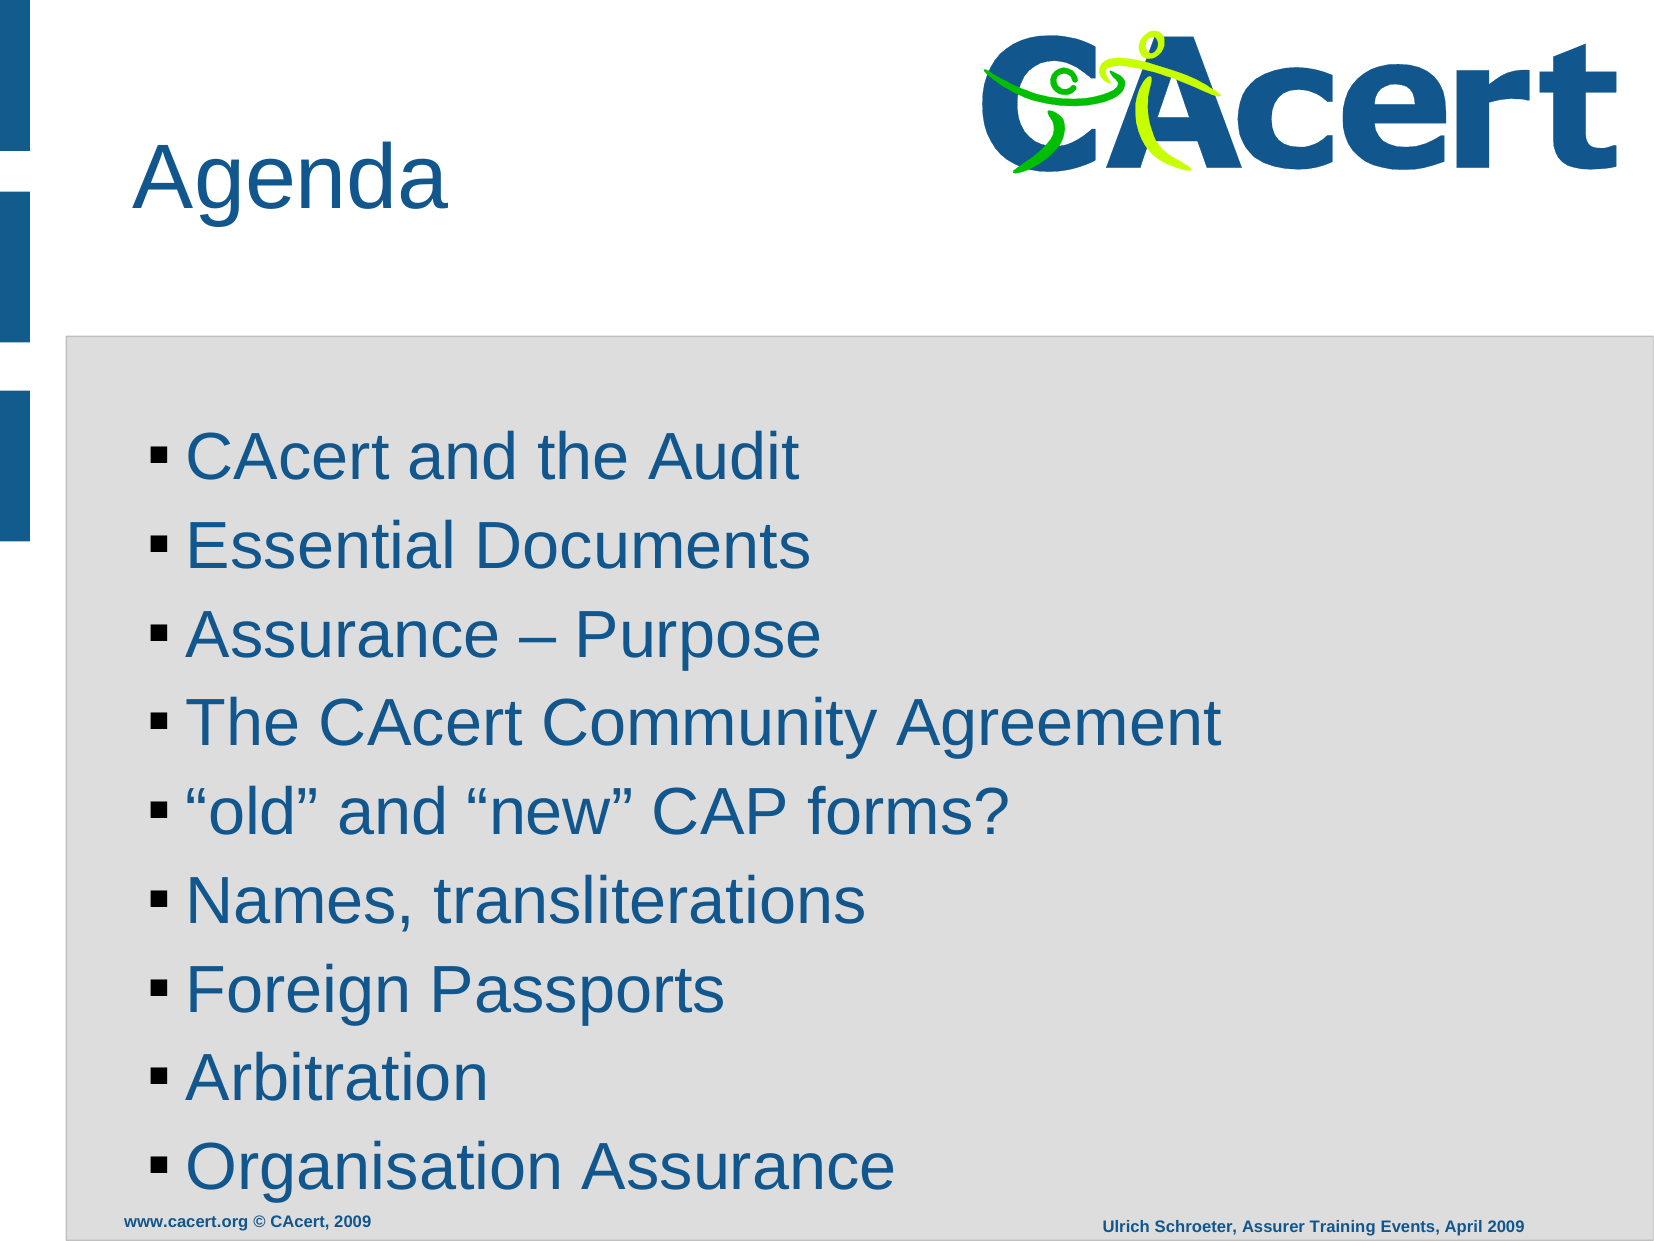

Agenda
 CAcert and the Audit
 Essential Documents
 Assurance – Purpose
 The CAcert Community Agreement
 “old” and “new” CAP forms?
 Names, transliterations
 Foreign Passports
 Arbitration
 Organisation Assurance